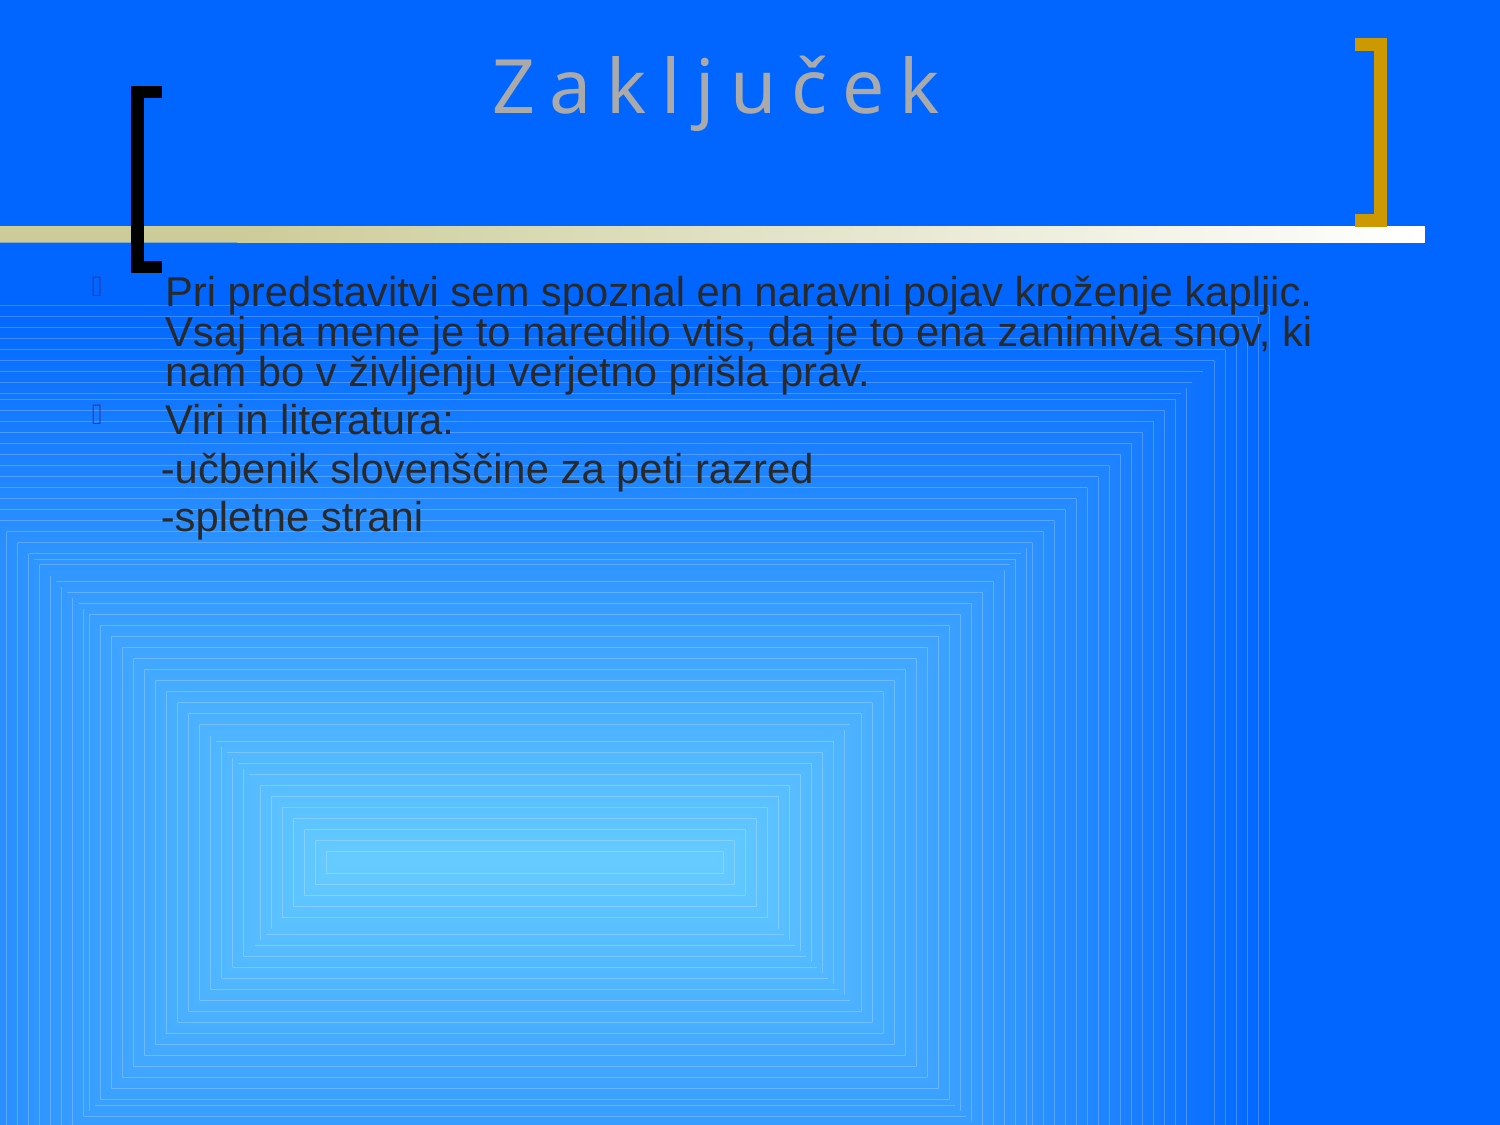

Zaključek
# Pri predstavitvi sem spoznal en naravni pojav kroženje kapljic. Vsaj na mene je to naredilo vtis, da je to ena zanimiva snov, ki nam bo v življenju verjetno prišla prav.
Viri in literatura:
 -učbenik slovenščine za peti razred
 -spletne strani